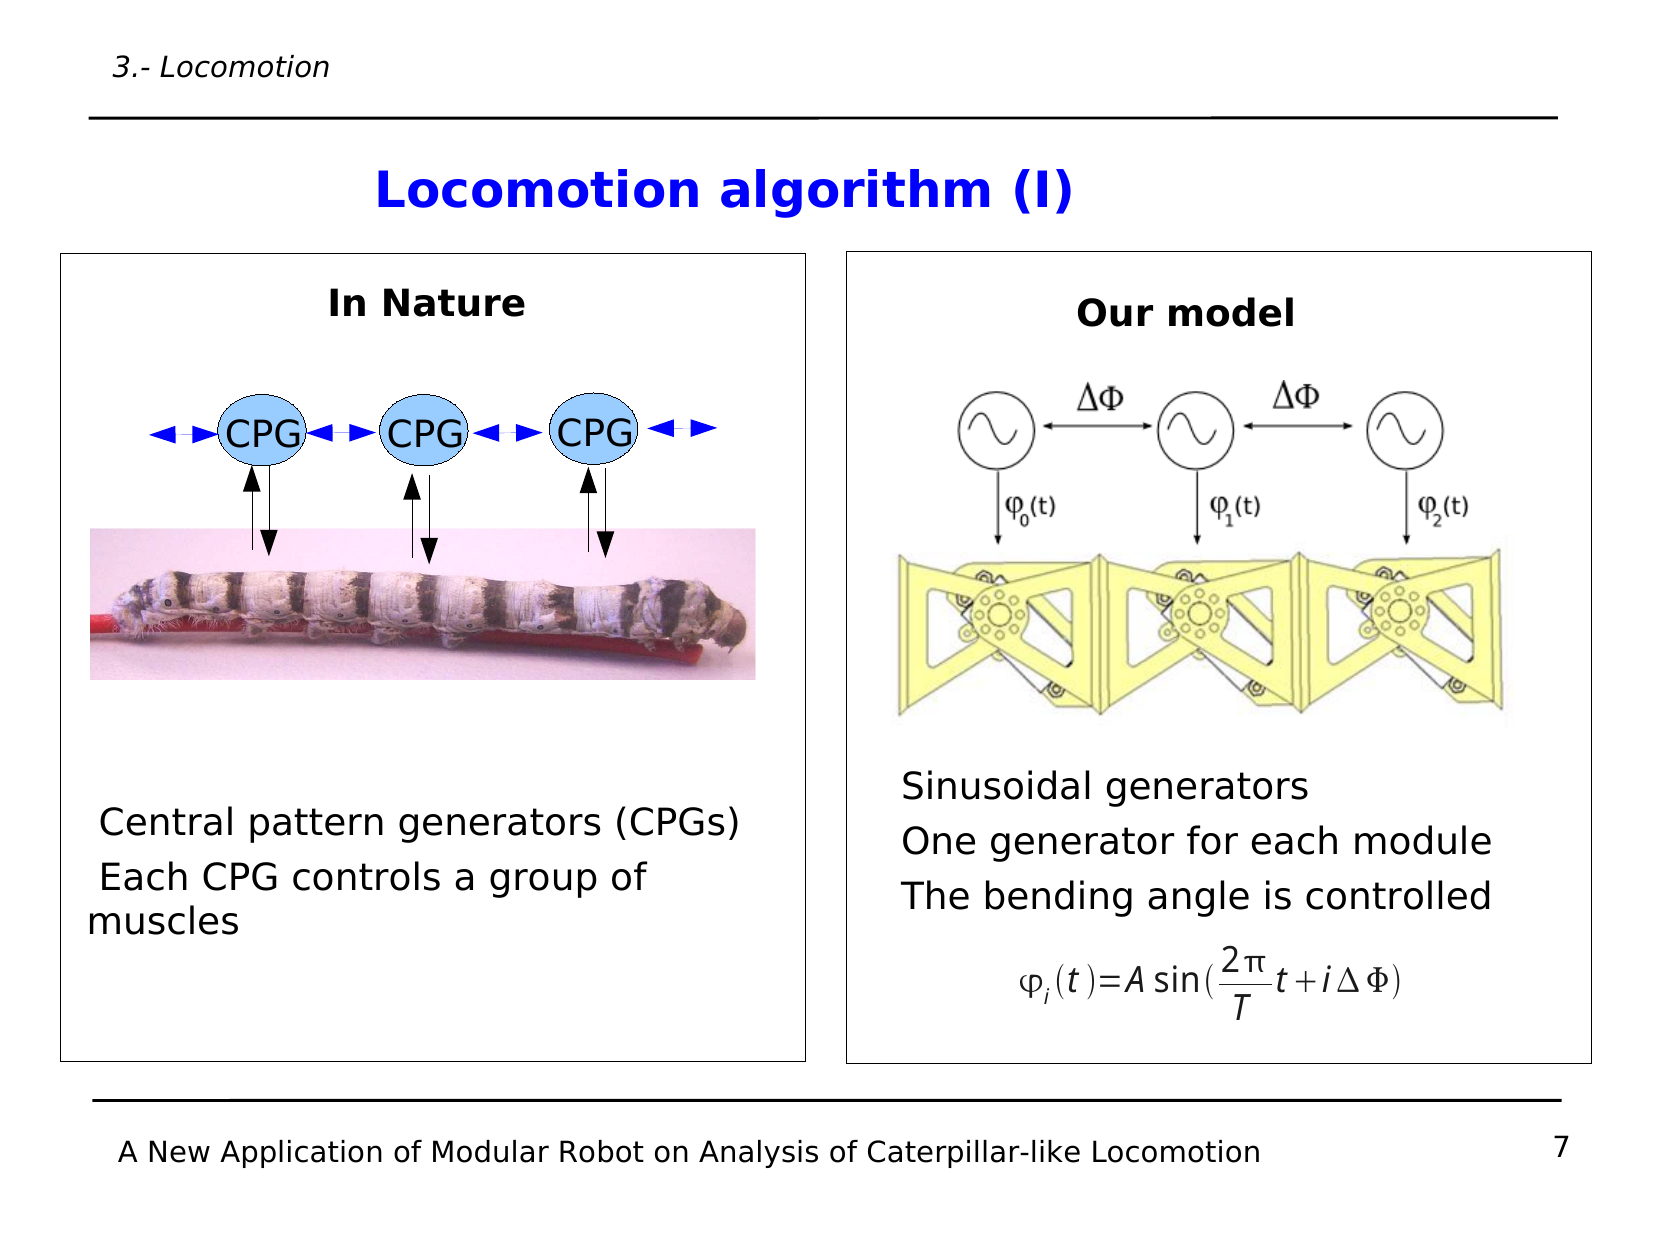

3.- Locomotion
Locomotion algorithm (I)
In Nature
Our model
CPG
CPG
CPG
 Sinusoidal generators
 One generator for each module
 The bending angle is controlled
 Central pattern generators (CPGs)
 Each CPG controls a group of muscles
A New Application of Modular Robot on Analysis of Caterpillar-like Locomotion
7